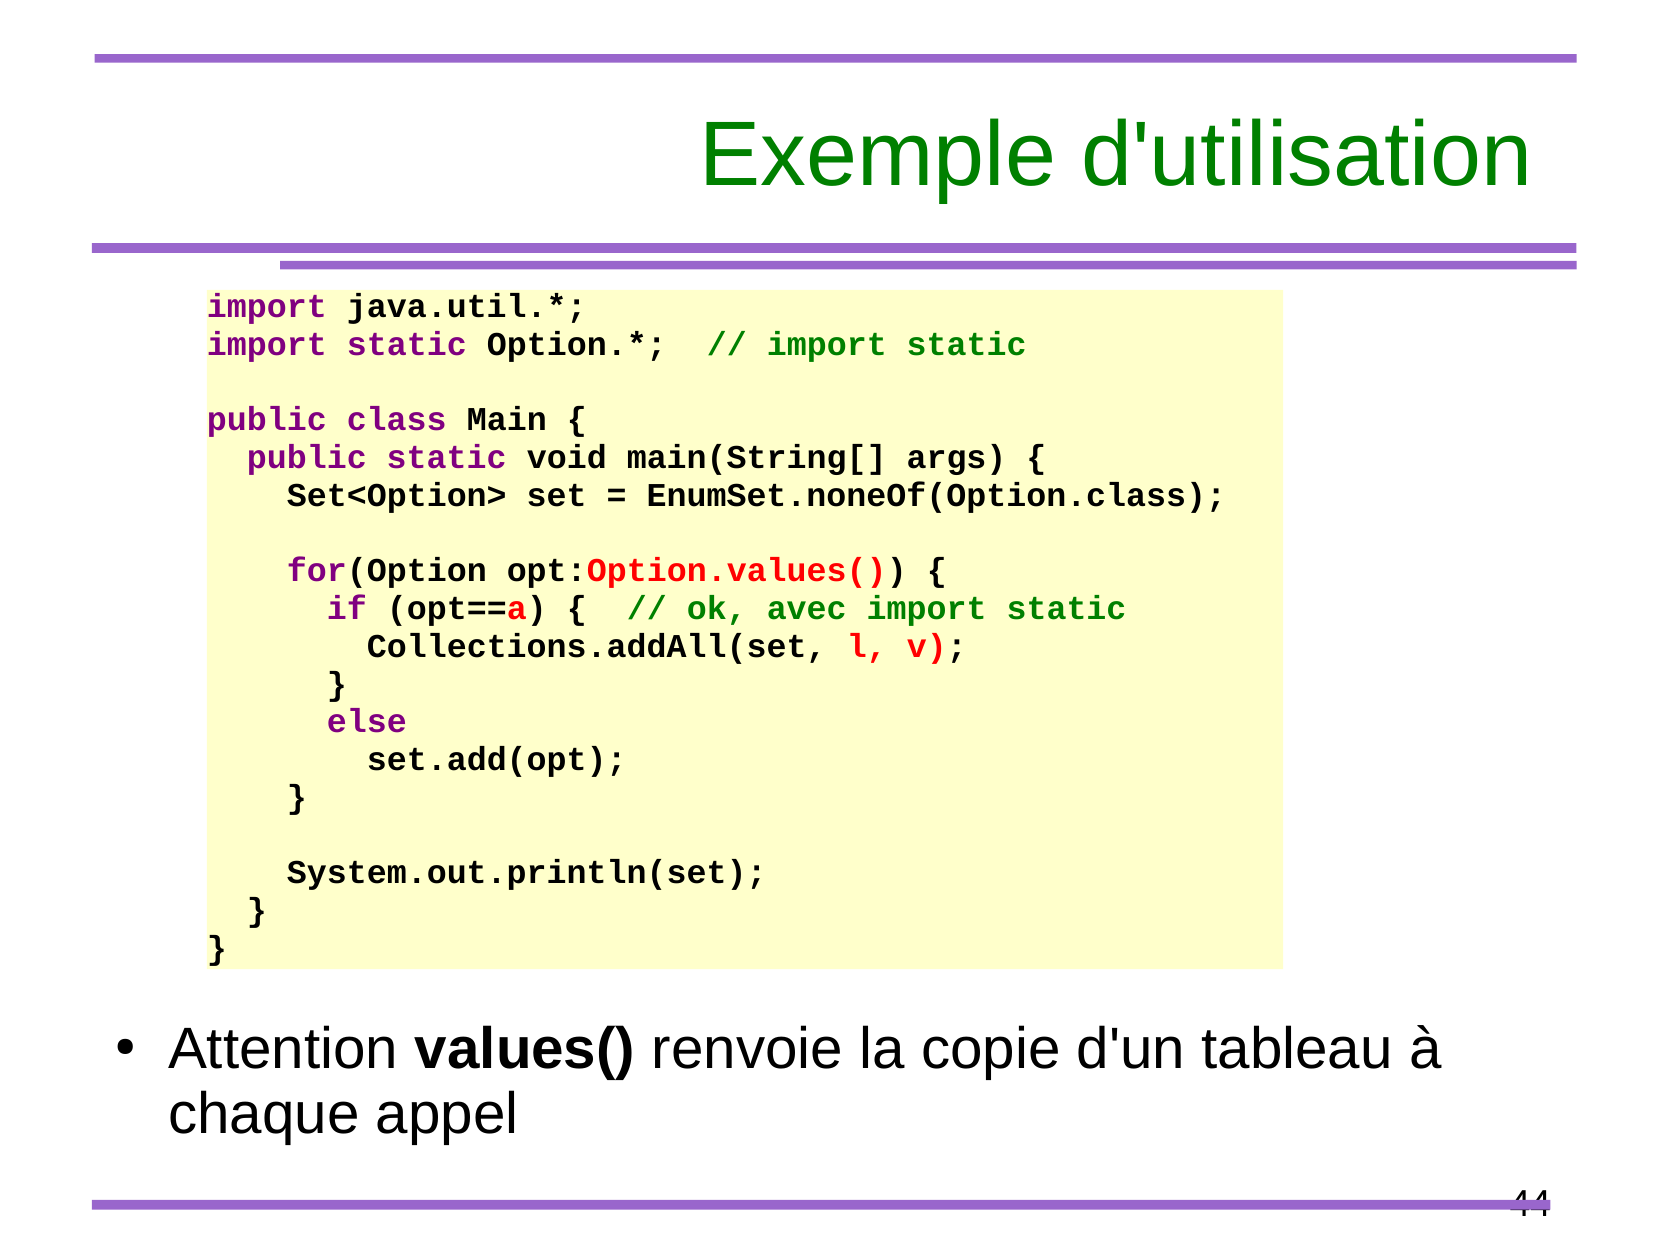

# Exemple d'utilisation
import java.util.*;
import static Option.*; // import static
public class Main {
 public static void main(String[] args) {
 Set<Option> set = EnumSet.noneOf(Option.class);
 for(Option opt:Option.values()) {
 if (opt==a) { // ok, avec import static
 Collections.addAll(set, l, v);
 }
 else
 set.add(opt);
 }
 System.out.println(set);
 }
}
Attention values() renvoie la copie d'un tableau à chaque appel